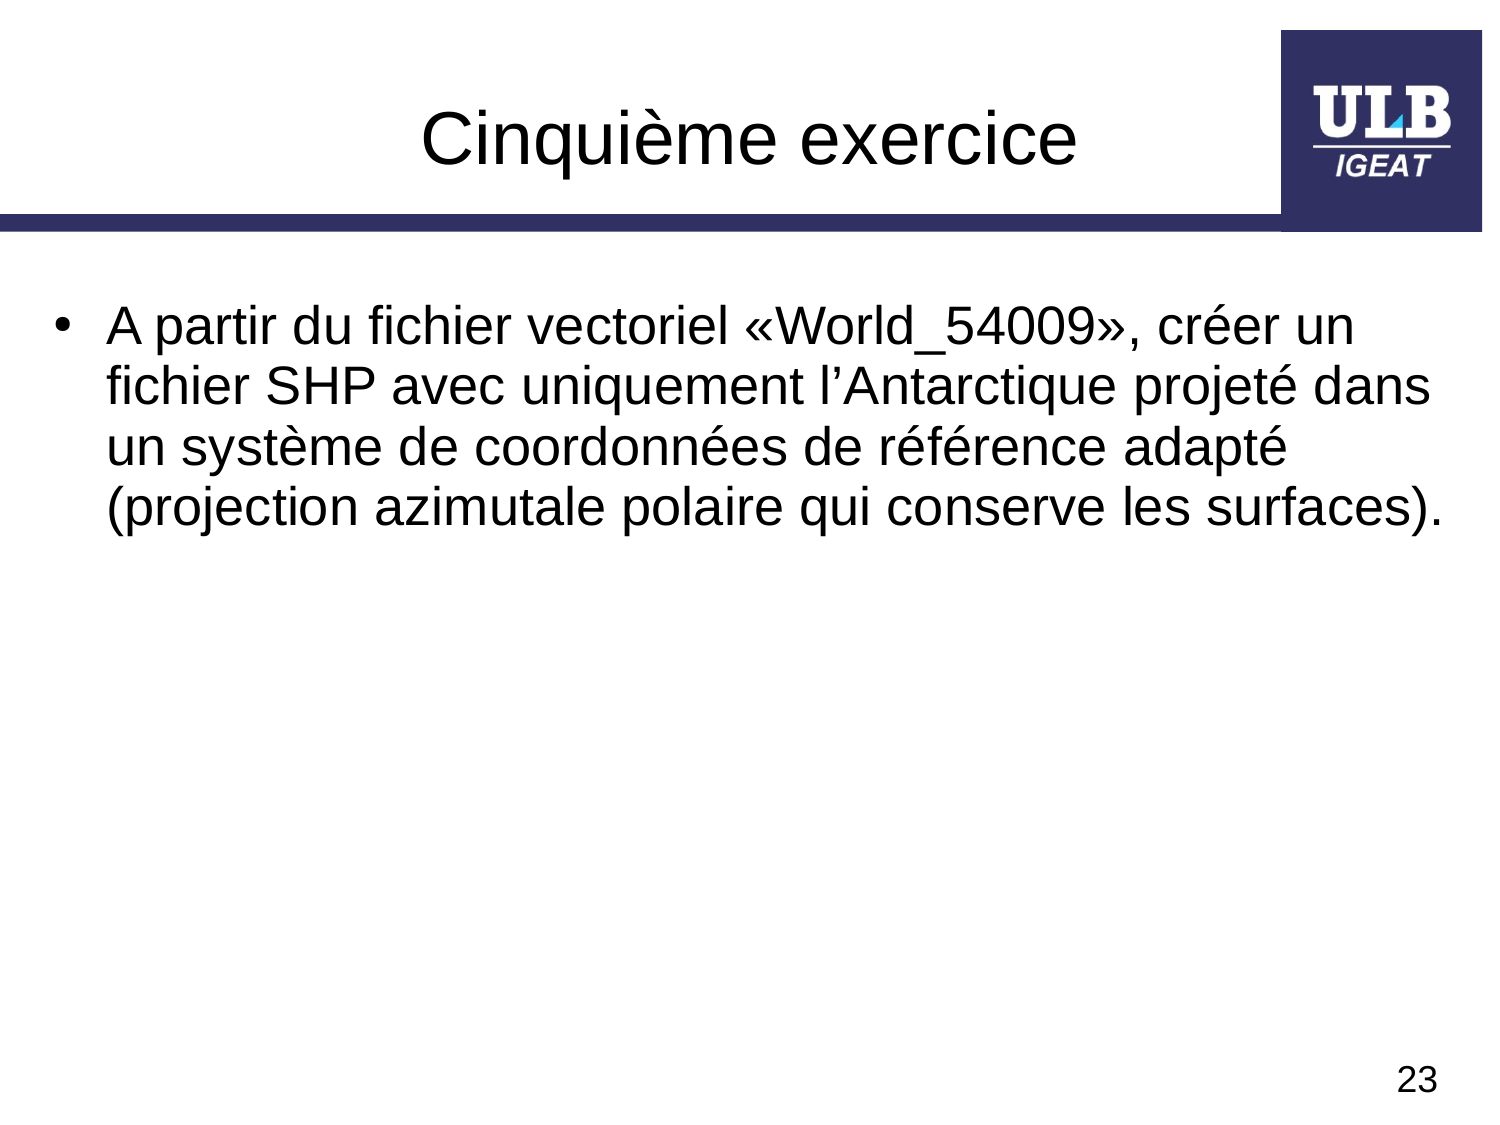

# Cinquième exercice
A partir du fichier vectoriel «World_54009», créer un fichier SHP avec uniquement l’Antarctique projeté dans un système de coordonnées de référence adapté (projection azimutale polaire qui conserve les surfaces).